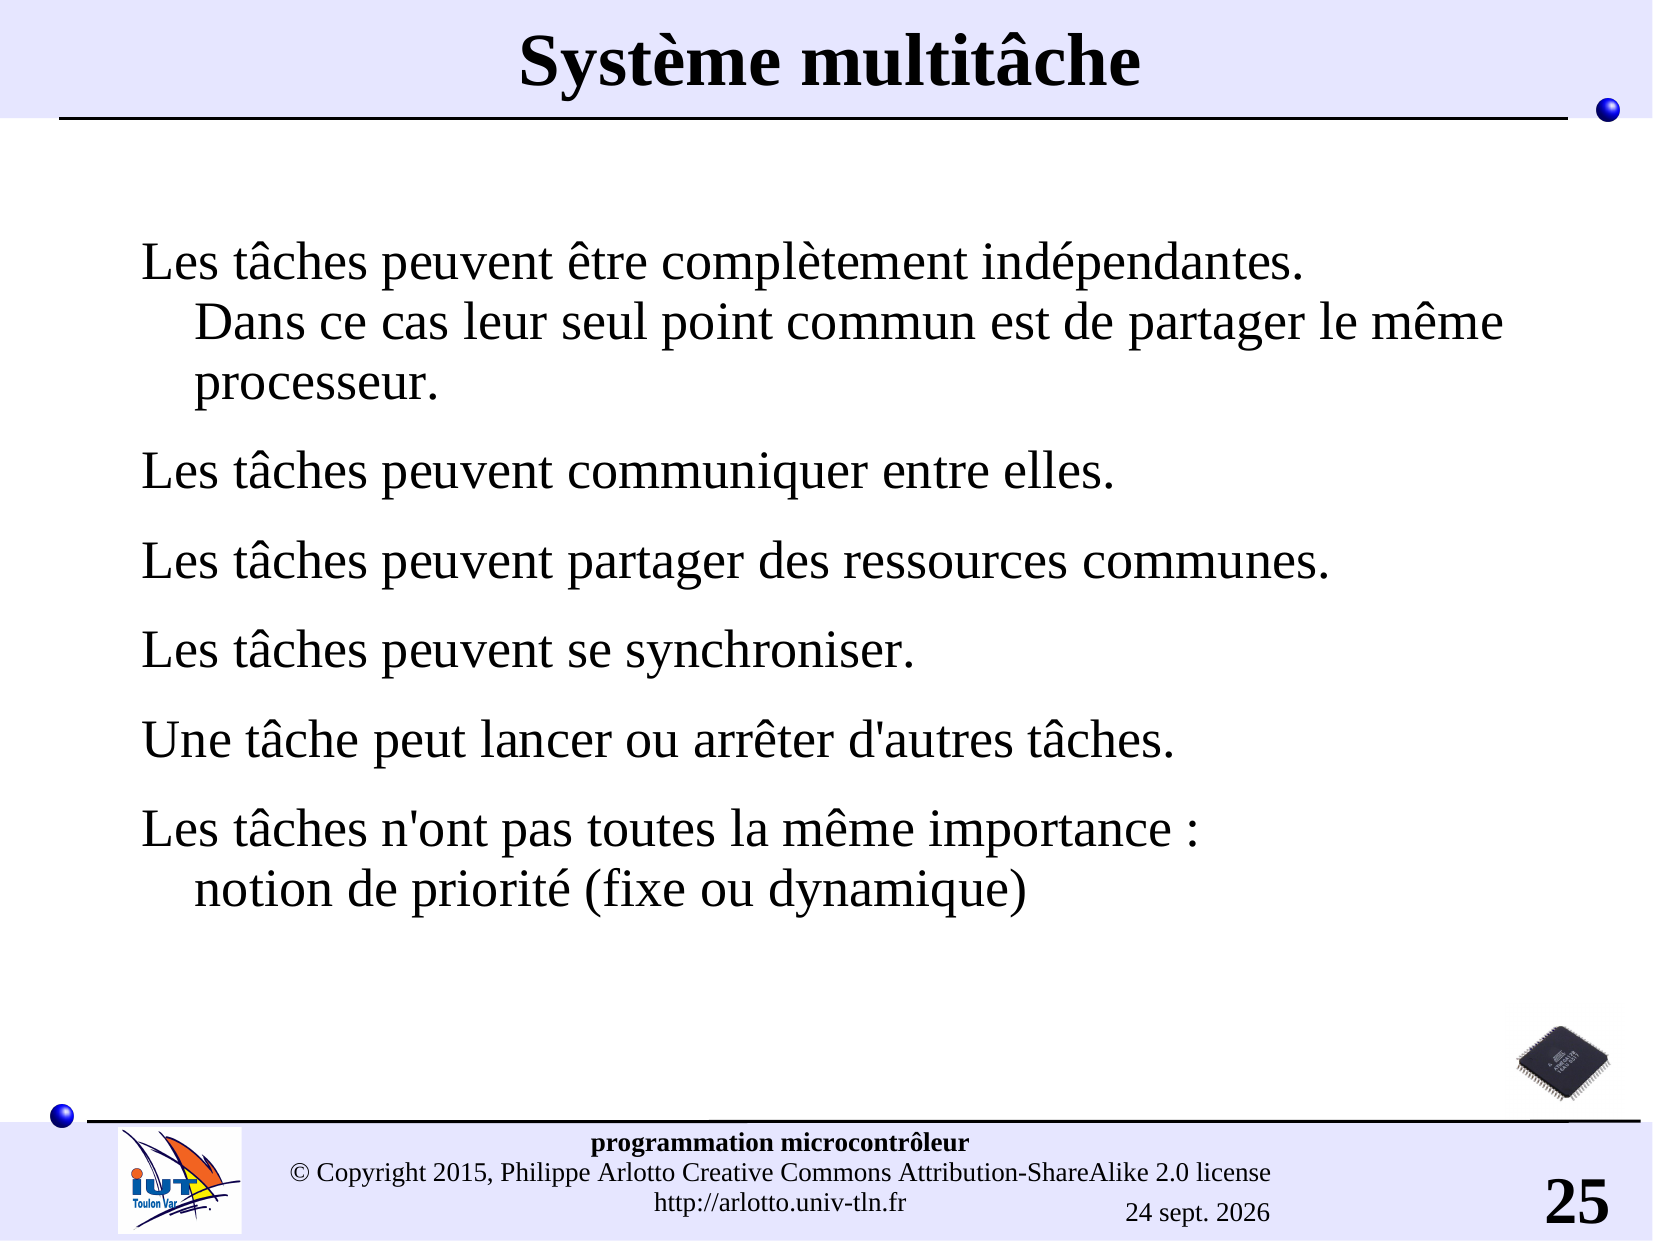

# Système multitâche
Les tâches peuvent être complètement indépendantes.
Dans ce cas leur seul point commun est de partager le même processeur.
Les tâches peuvent communiquer entre elles.
Les tâches peuvent partager des ressources communes.
Les tâches peuvent se synchroniser.
Une tâche peut lancer ou arrêter d'autres tâches.
Les tâches n'ont pas toutes la même importance :
notion de priorité (fixe ou dynamique)